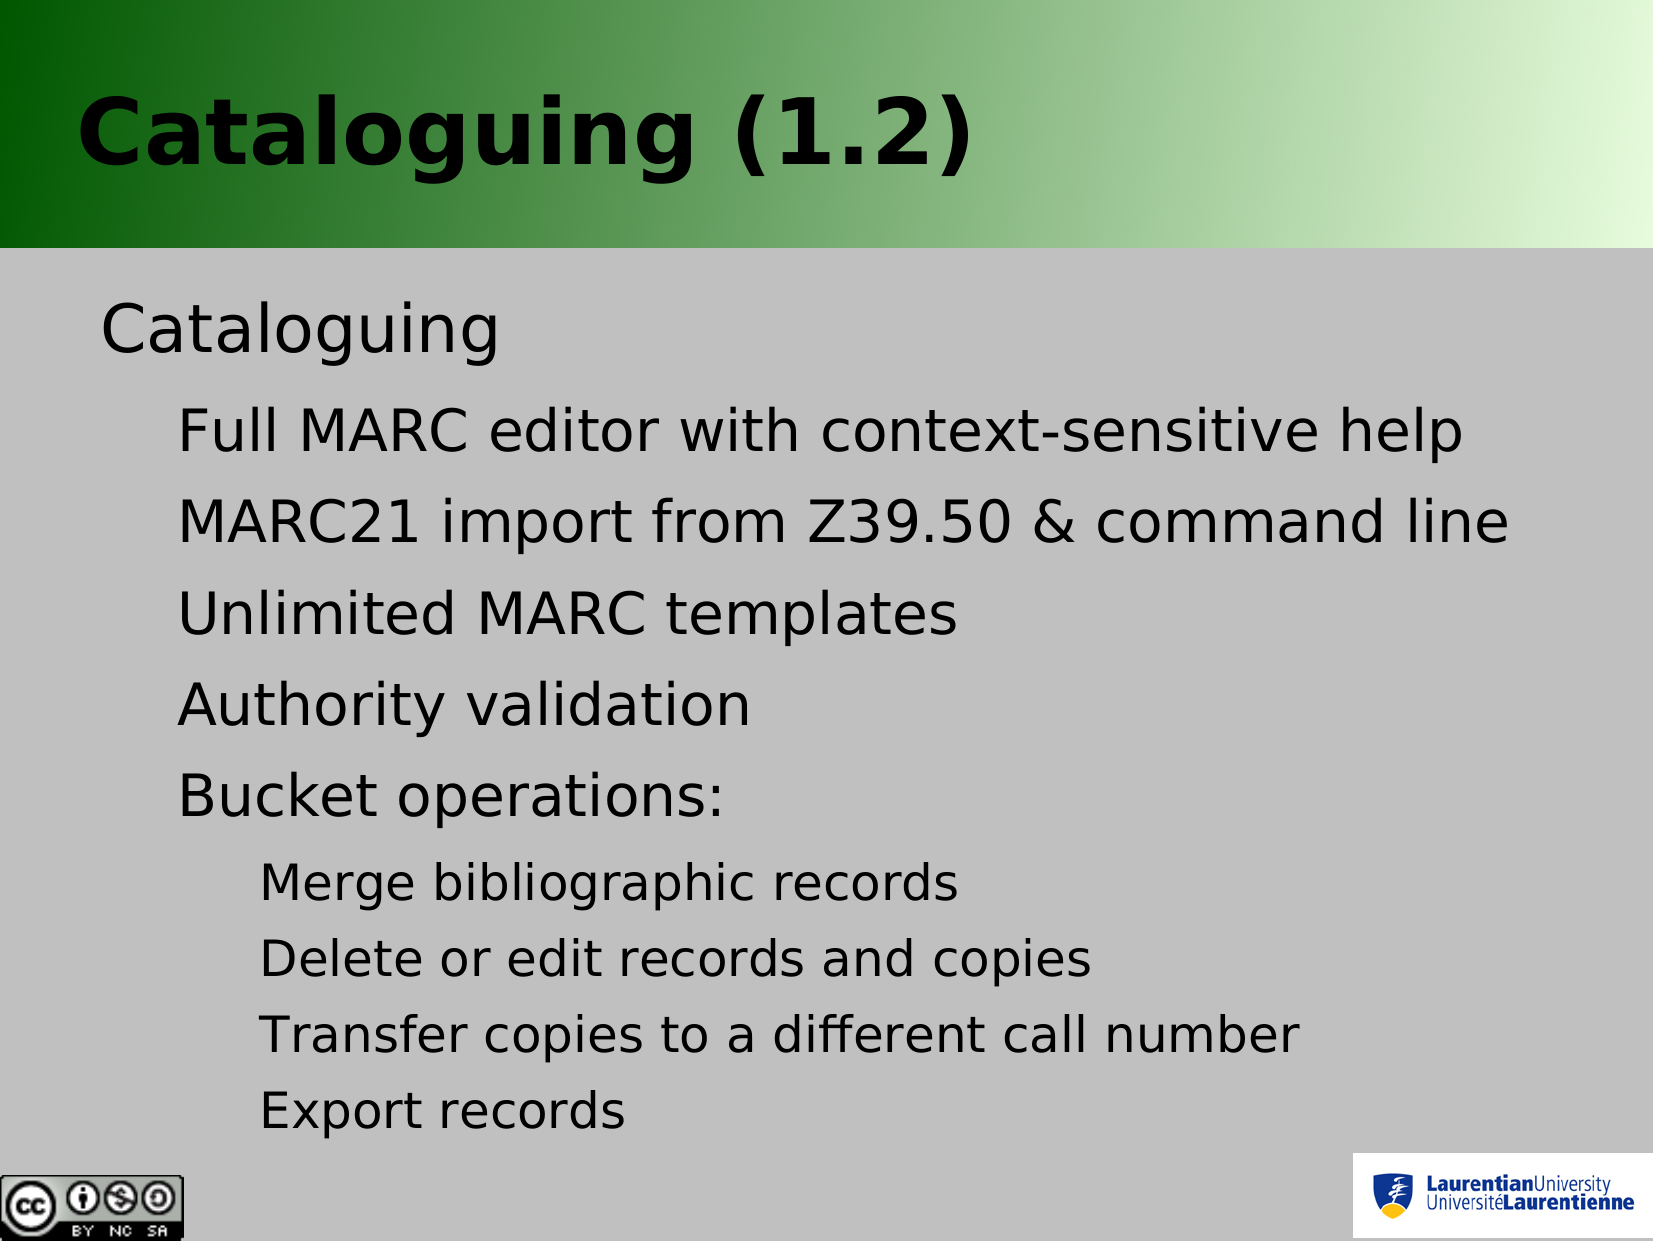

# Cataloguing (1.2)
Cataloguing
Full MARC editor with context-sensitive help
MARC21 import from Z39.50 & command line
Unlimited MARC templates
Authority validation
Bucket operations:
Merge bibliographic records
Delete or edit records and copies
Transfer copies to a different call number
Export records